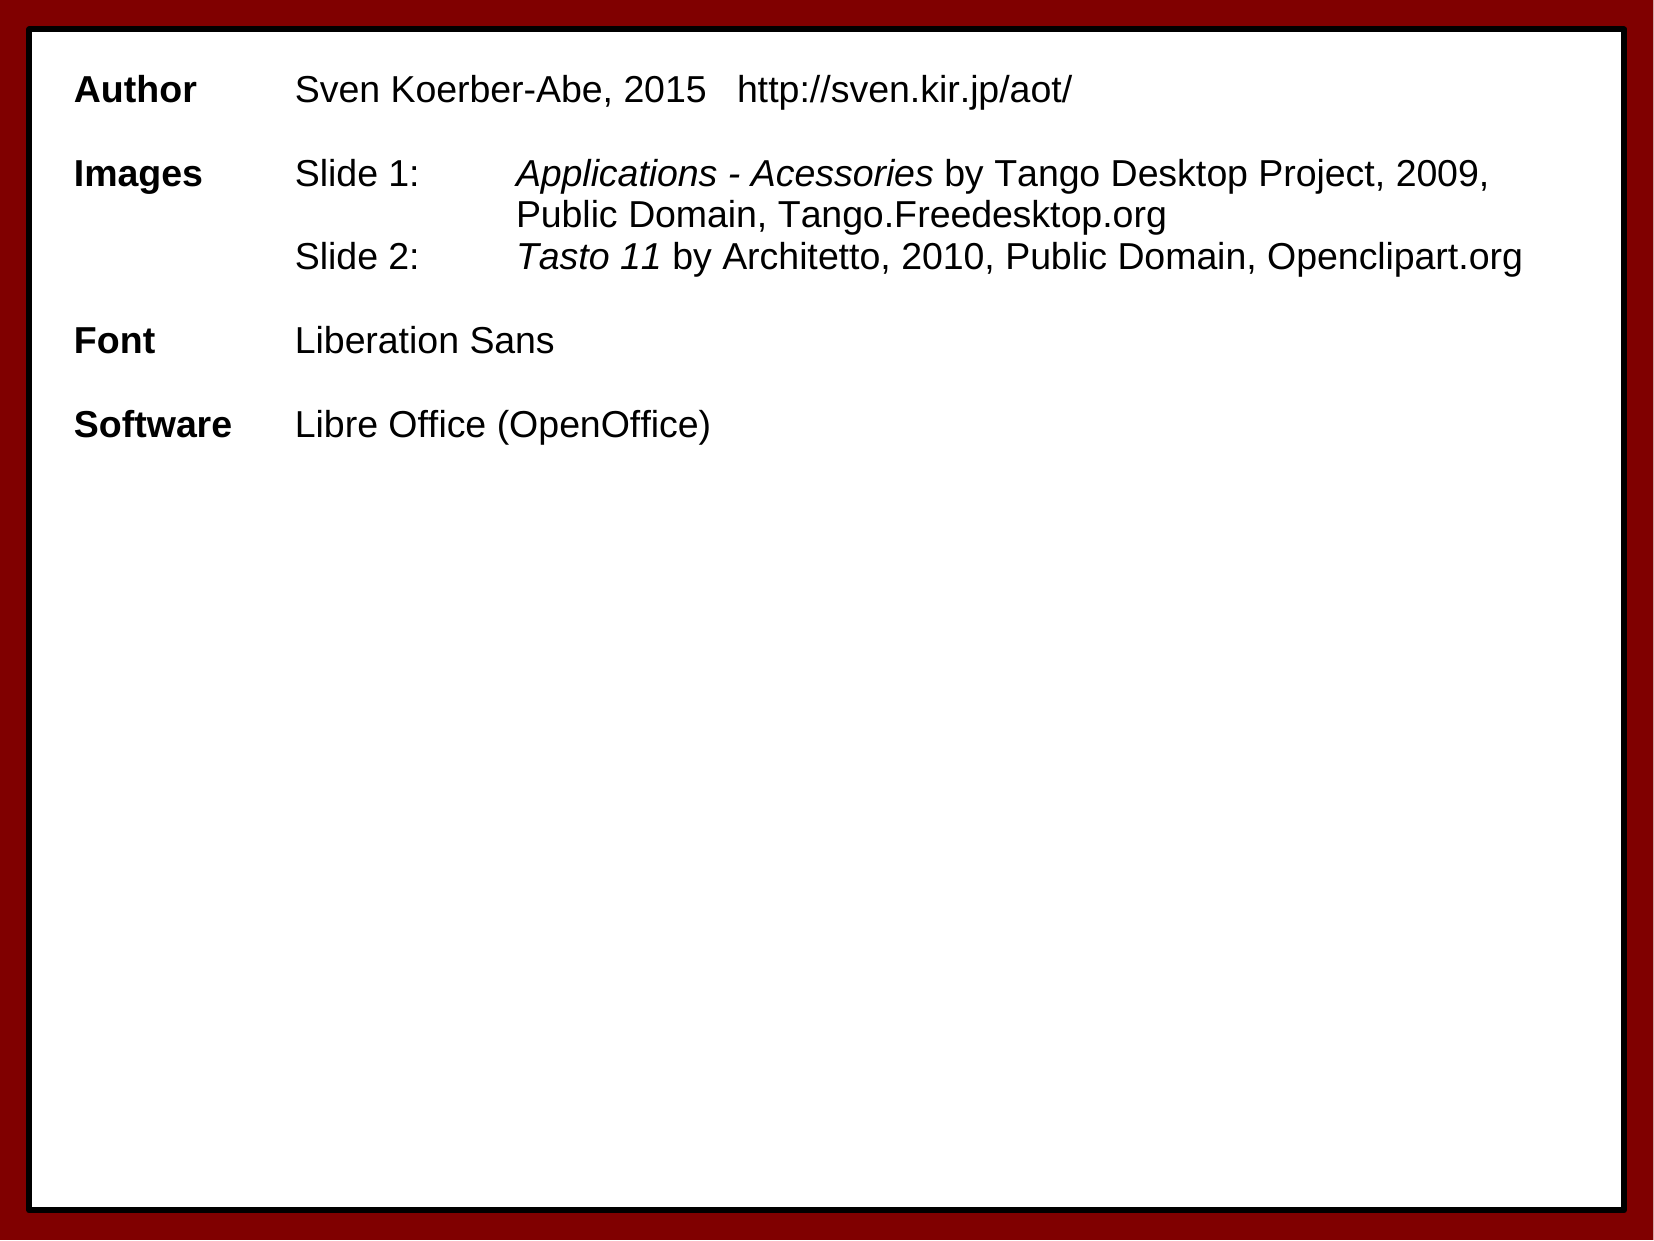

Author		Sven Koerber-Abe, 2015	http://sven.kir.jp/aot/
Images		Slide 1:		Applications - Acessories by Tango Desktop Project, 2009, 							Public Domain, Tango.Freedesktop.org
			Slide 2:		Tasto 11 by Architetto, 2010, Public Domain, Openclipart.org
Font		Liberation Sans
Software	Libre Office (OpenOffice)